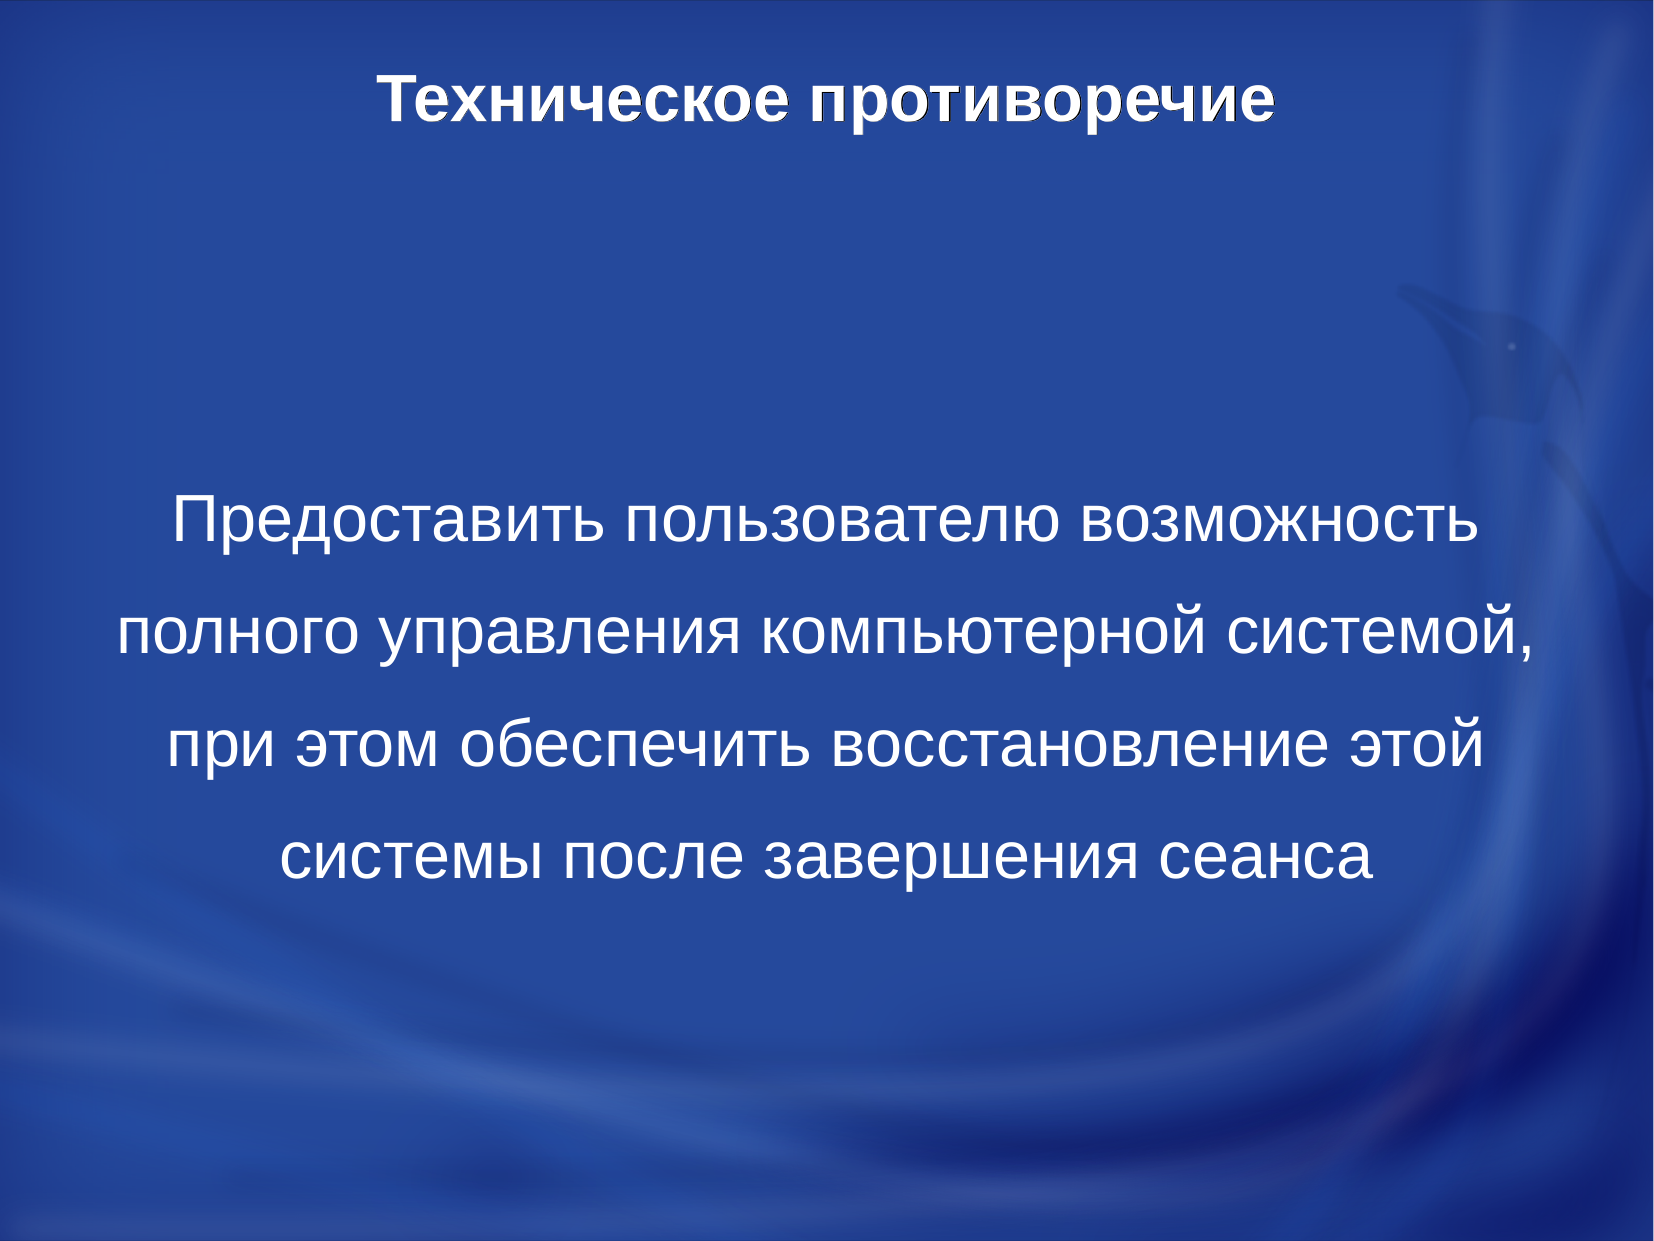

# Техническое противоречие
Предоставить пользователю возможность полного управления компьютерной системой, при этом обеспечить восстановление этой системы после завершения сеанса